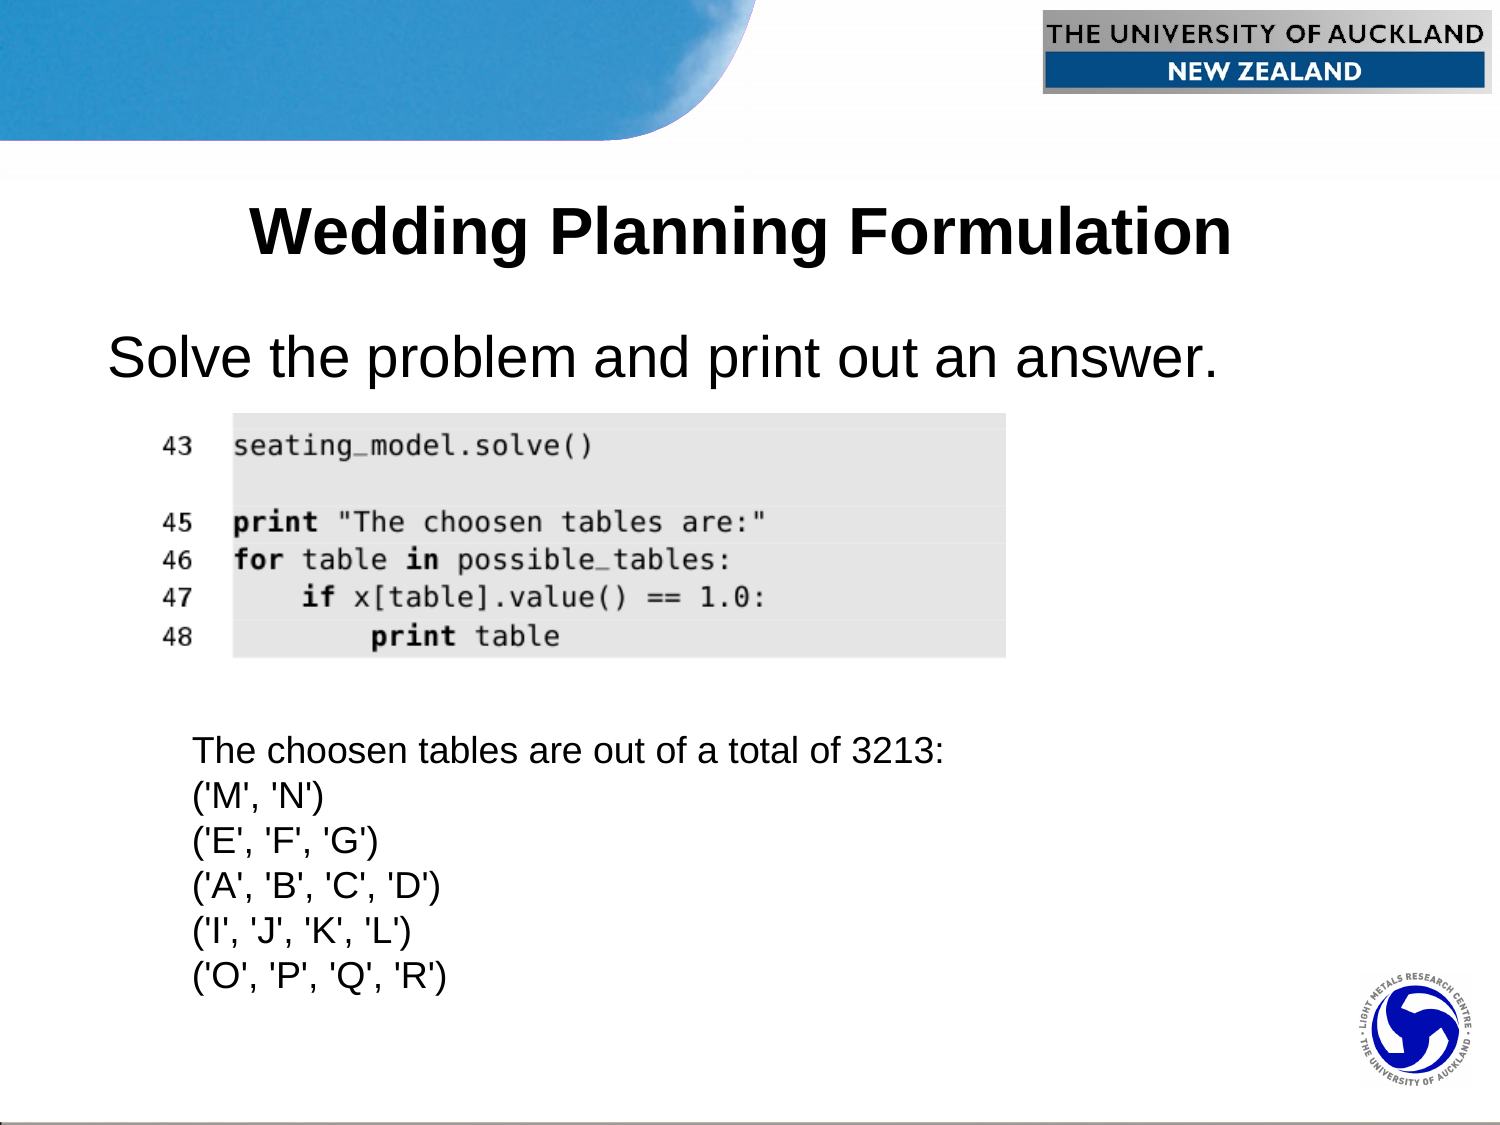

# Wedding Planning Formulation
 Solve the problem and print out an answer.
The choosen tables are out of a total of 3213:
('M', 'N')
('E', 'F', 'G')
('A', 'B', 'C', 'D')
('I', 'J', 'K', 'L')
('O', 'P', 'Q', 'R')